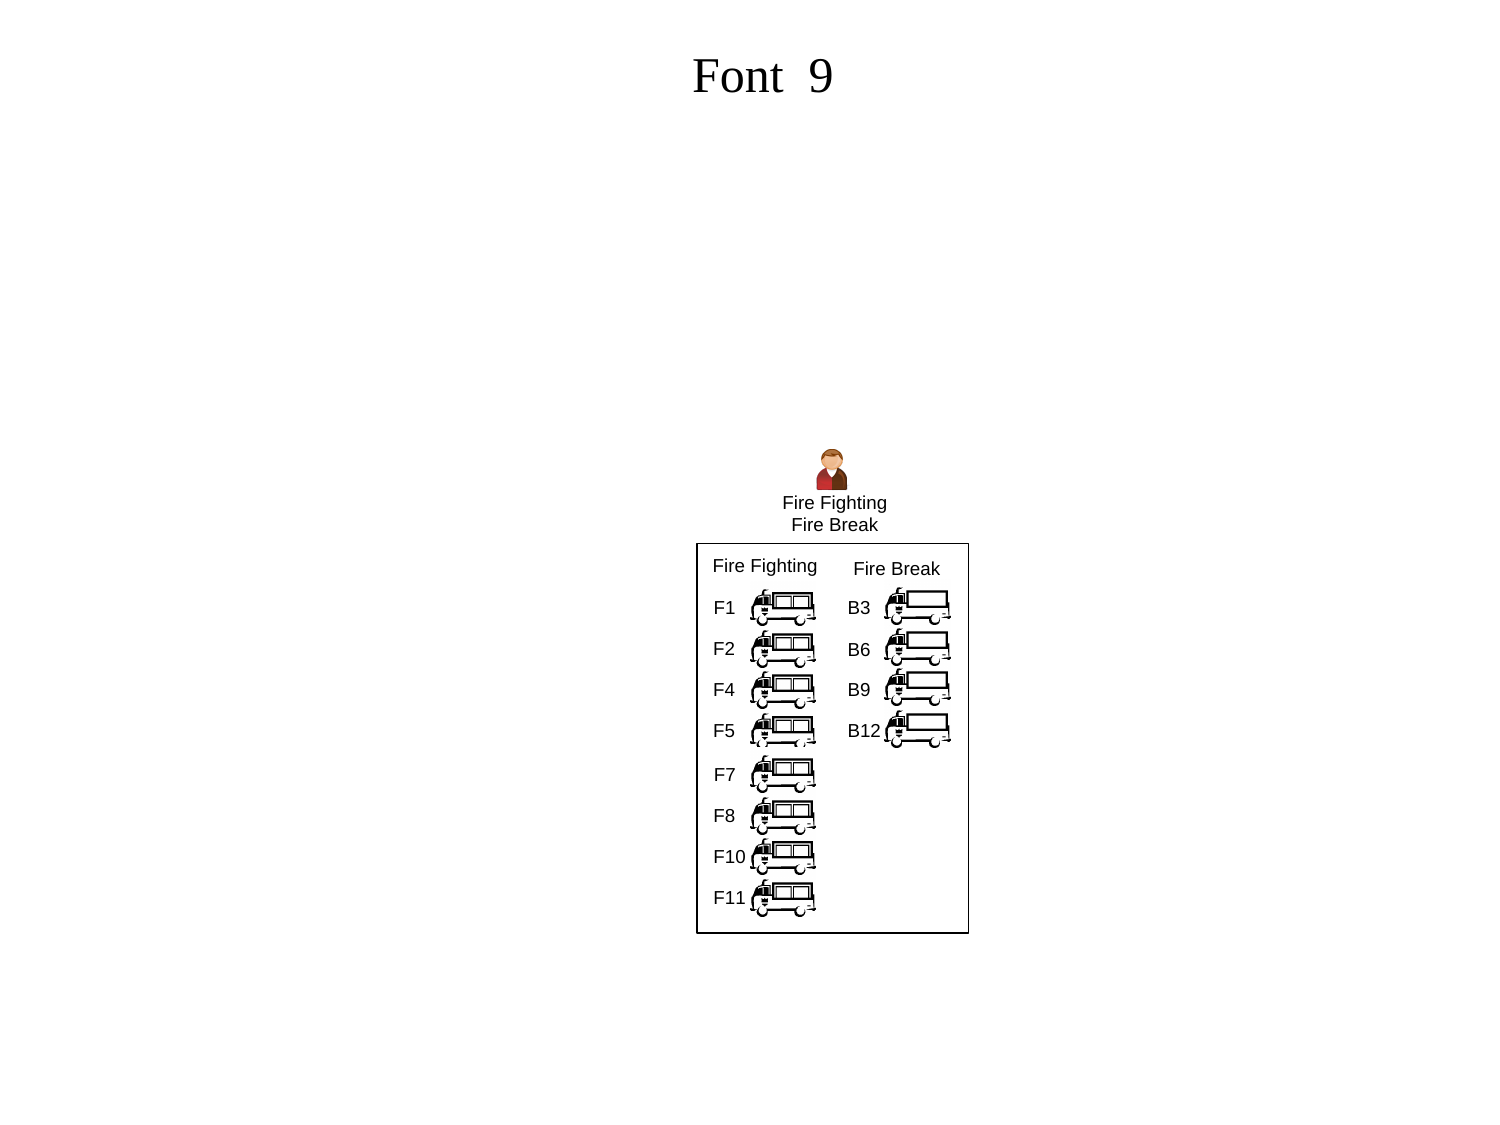

Font 9
Fire Fighting
Fire Break
Fire Fighting
Fire Break
B3
F1
F2
F4
F5
B6
B9
B12
F7
F8
F10
F11